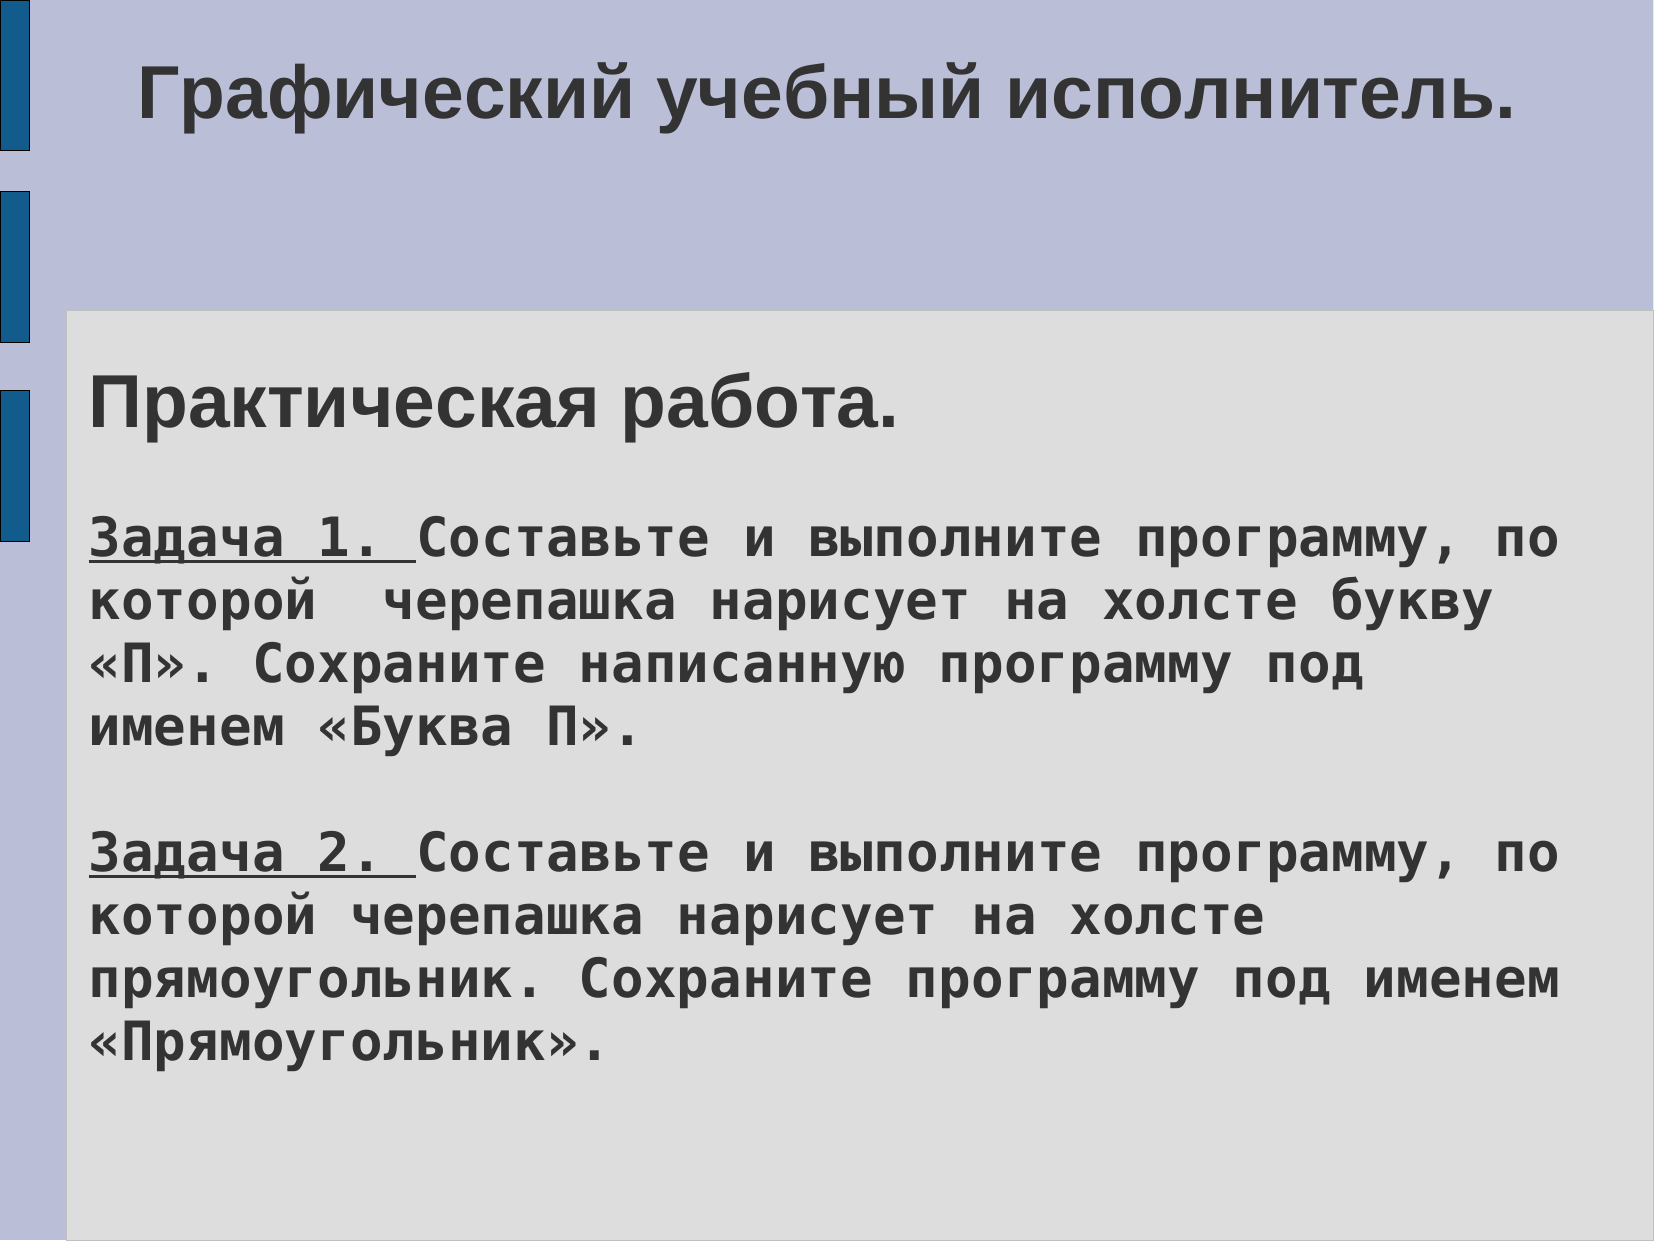

# Графический учебный исполнитель.
Практическая работа.
Задача 1. Составьте и выполните программу, по которой черепашка нарисует на холсте букву «П». Сохраните написанную программу под именем «Буква П».
Задача 2. Составьте и выполните программу, по которой черепашка нарисует на холсте прямоугольник. Сохраните программу под именем «Прямоугольник».